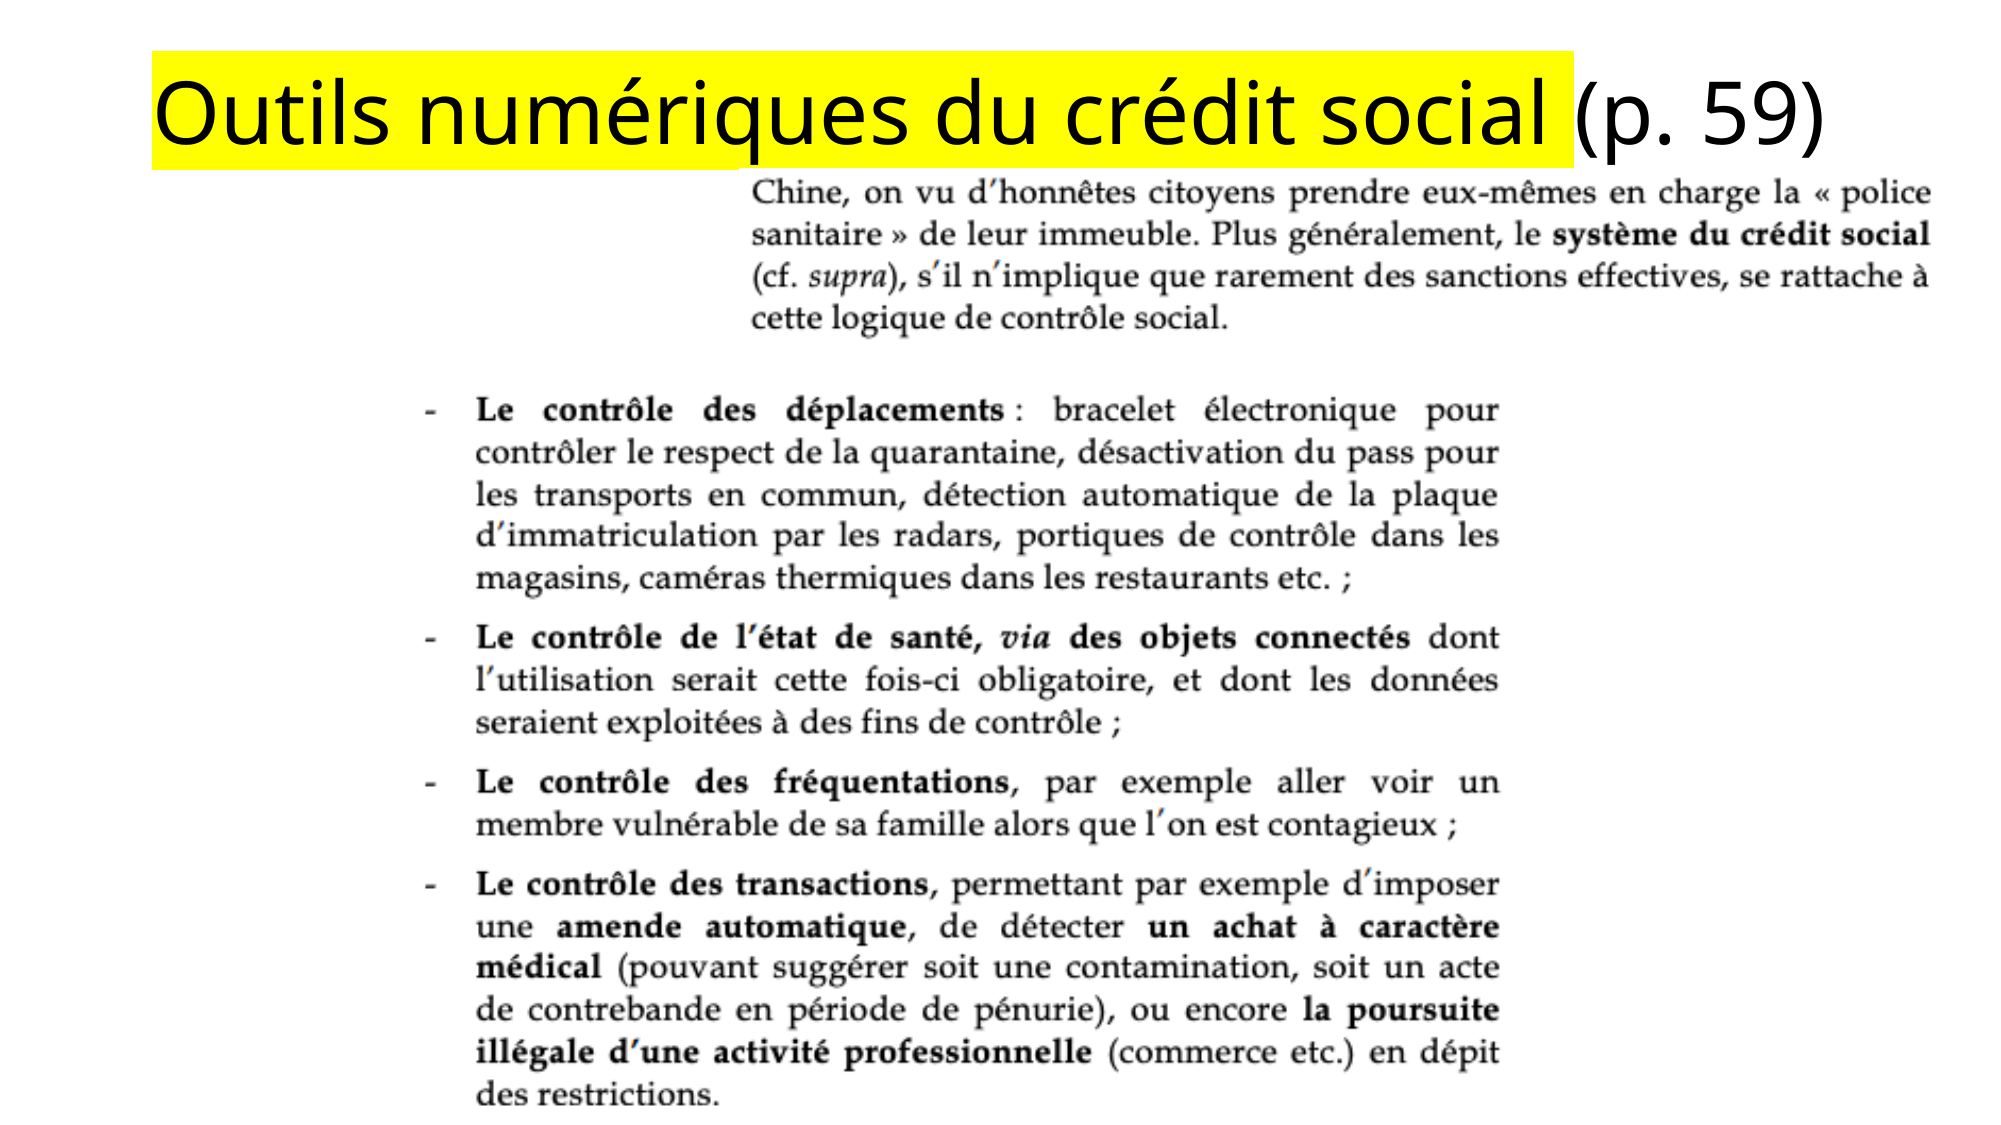

# Outils numériques du crédit social (p. 59)